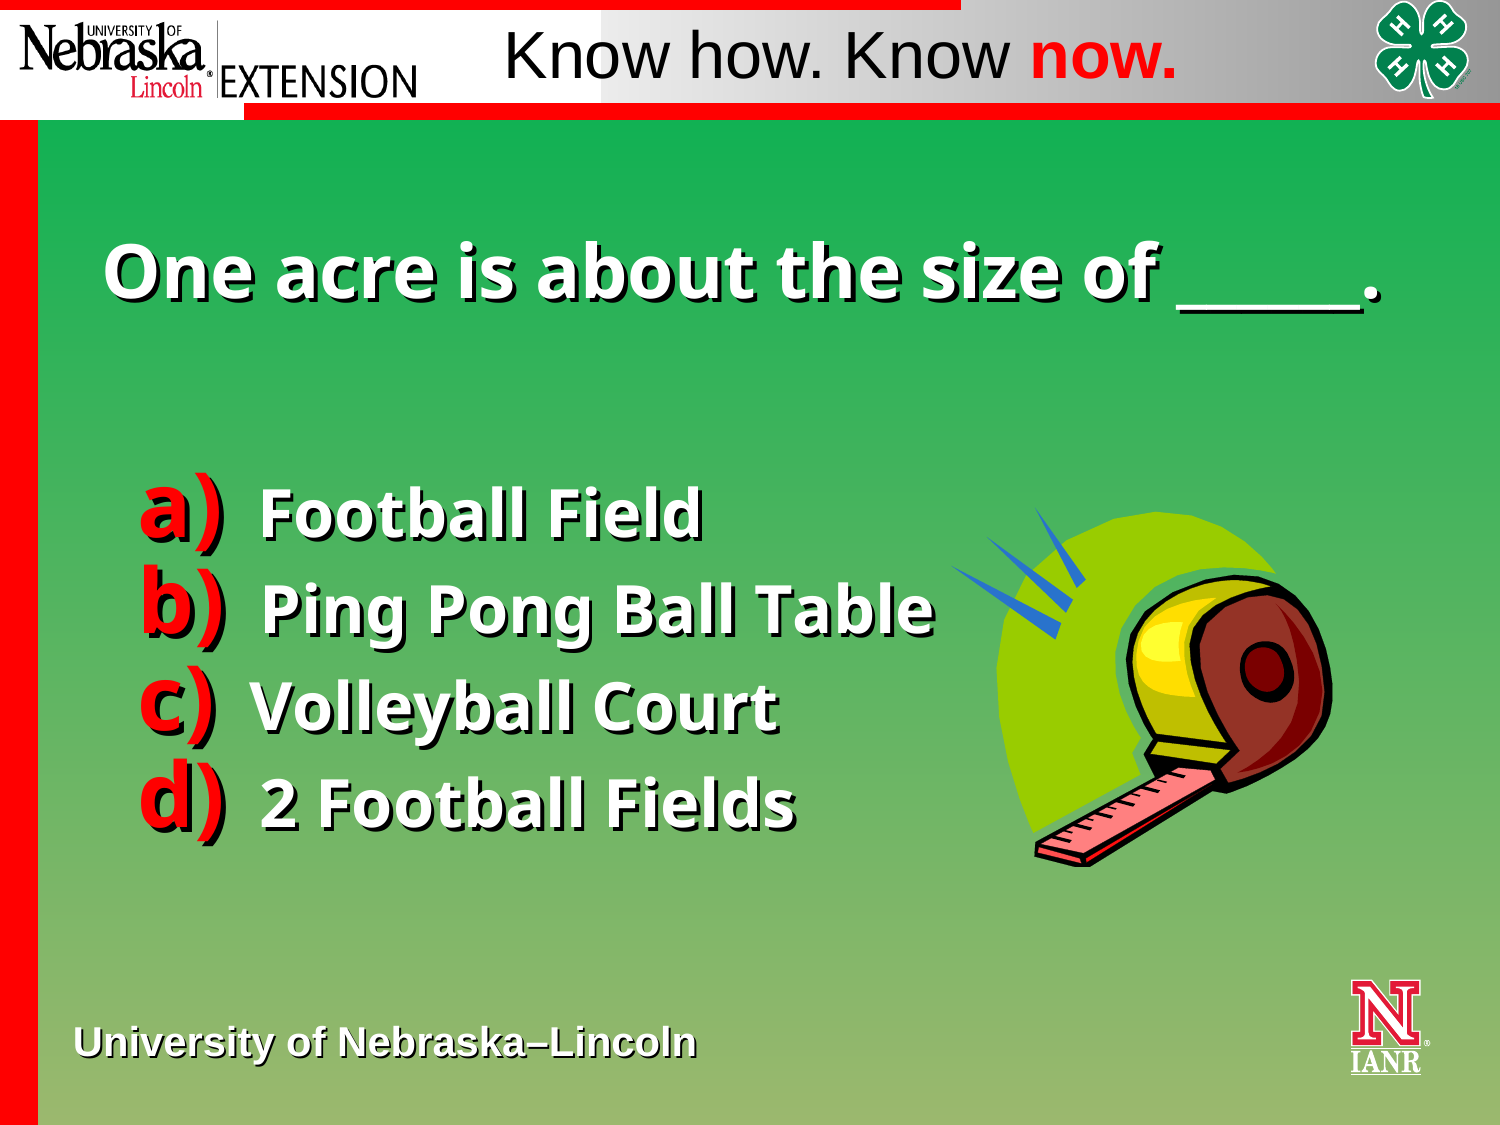

# One acre is about the size of ______.
 Football Field
 Ping Pong Ball Table
 Volleyball Court
 2 Football Fields